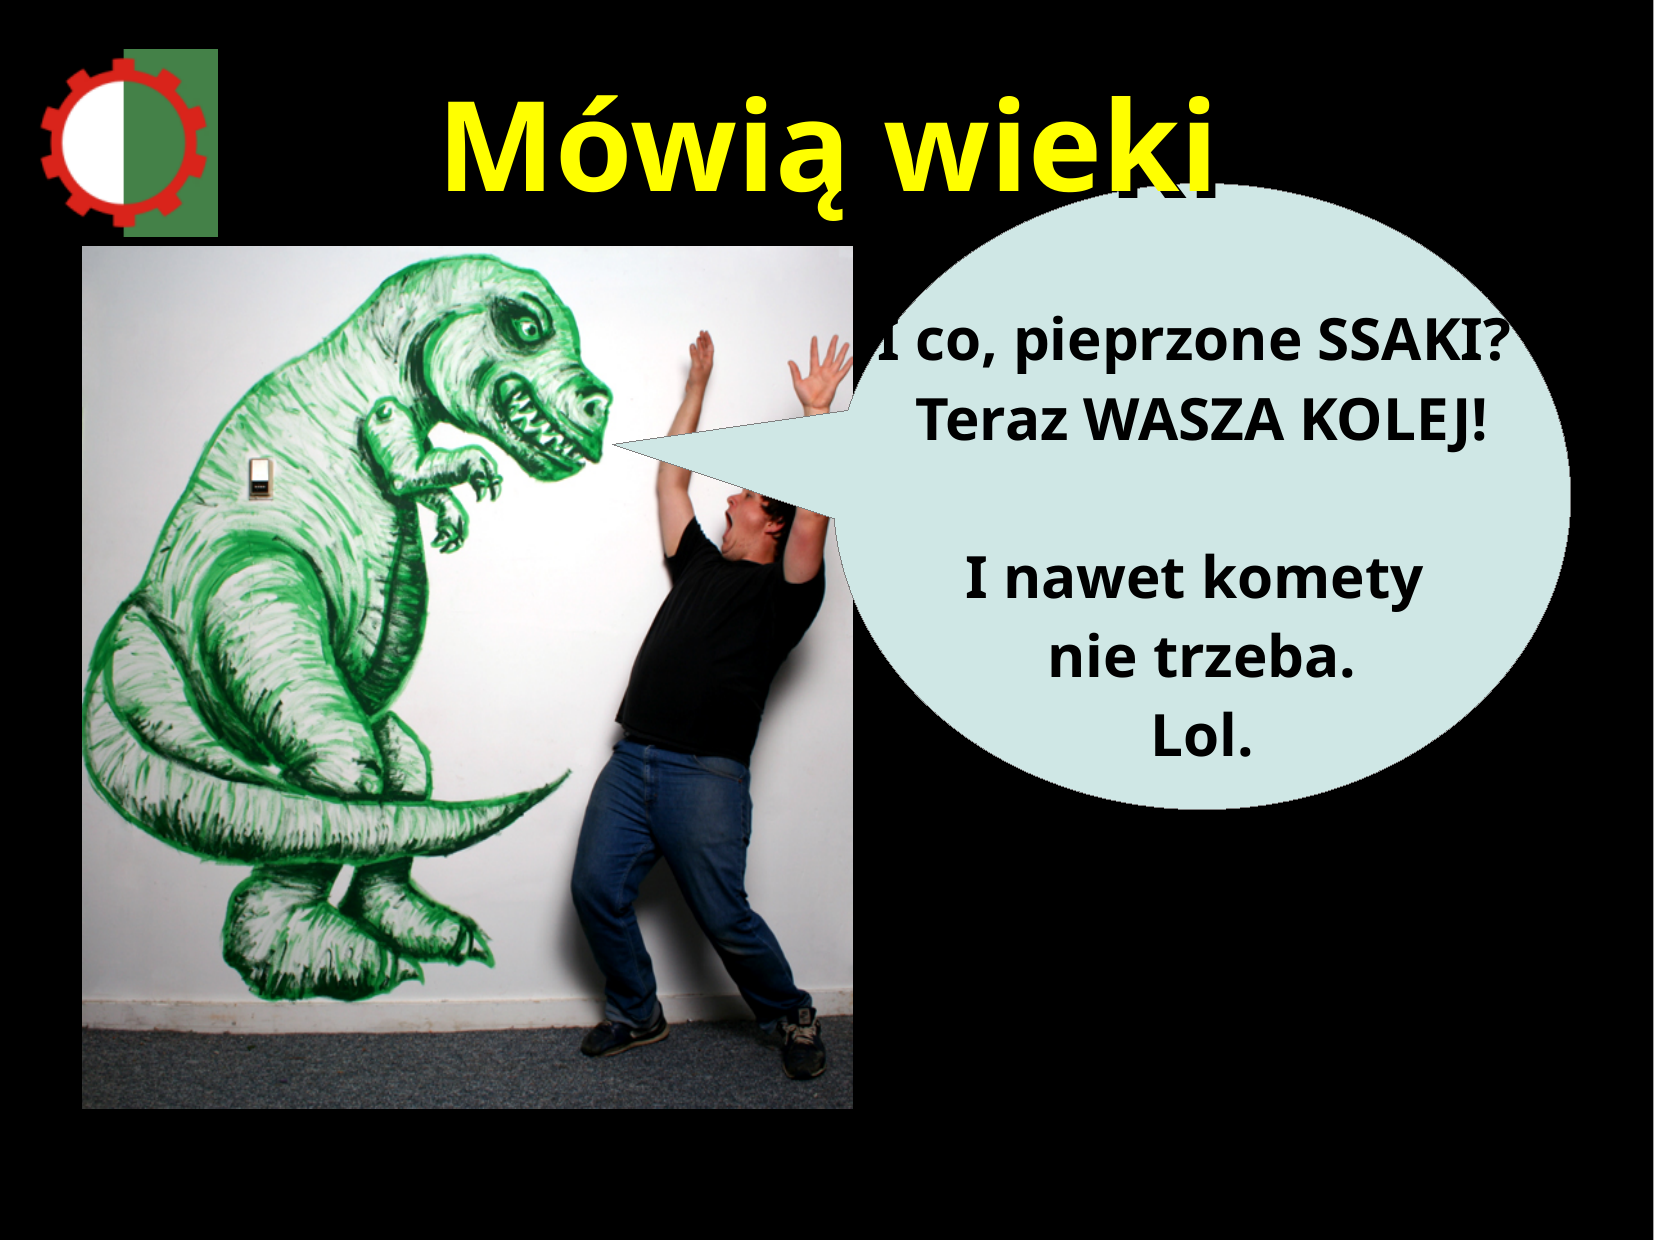

Mówią wieki
I co, pieprzone SSAKI?
Teraz WASZA KOLEJ!
I nawet komety
nie trzeba.
Lol.
#